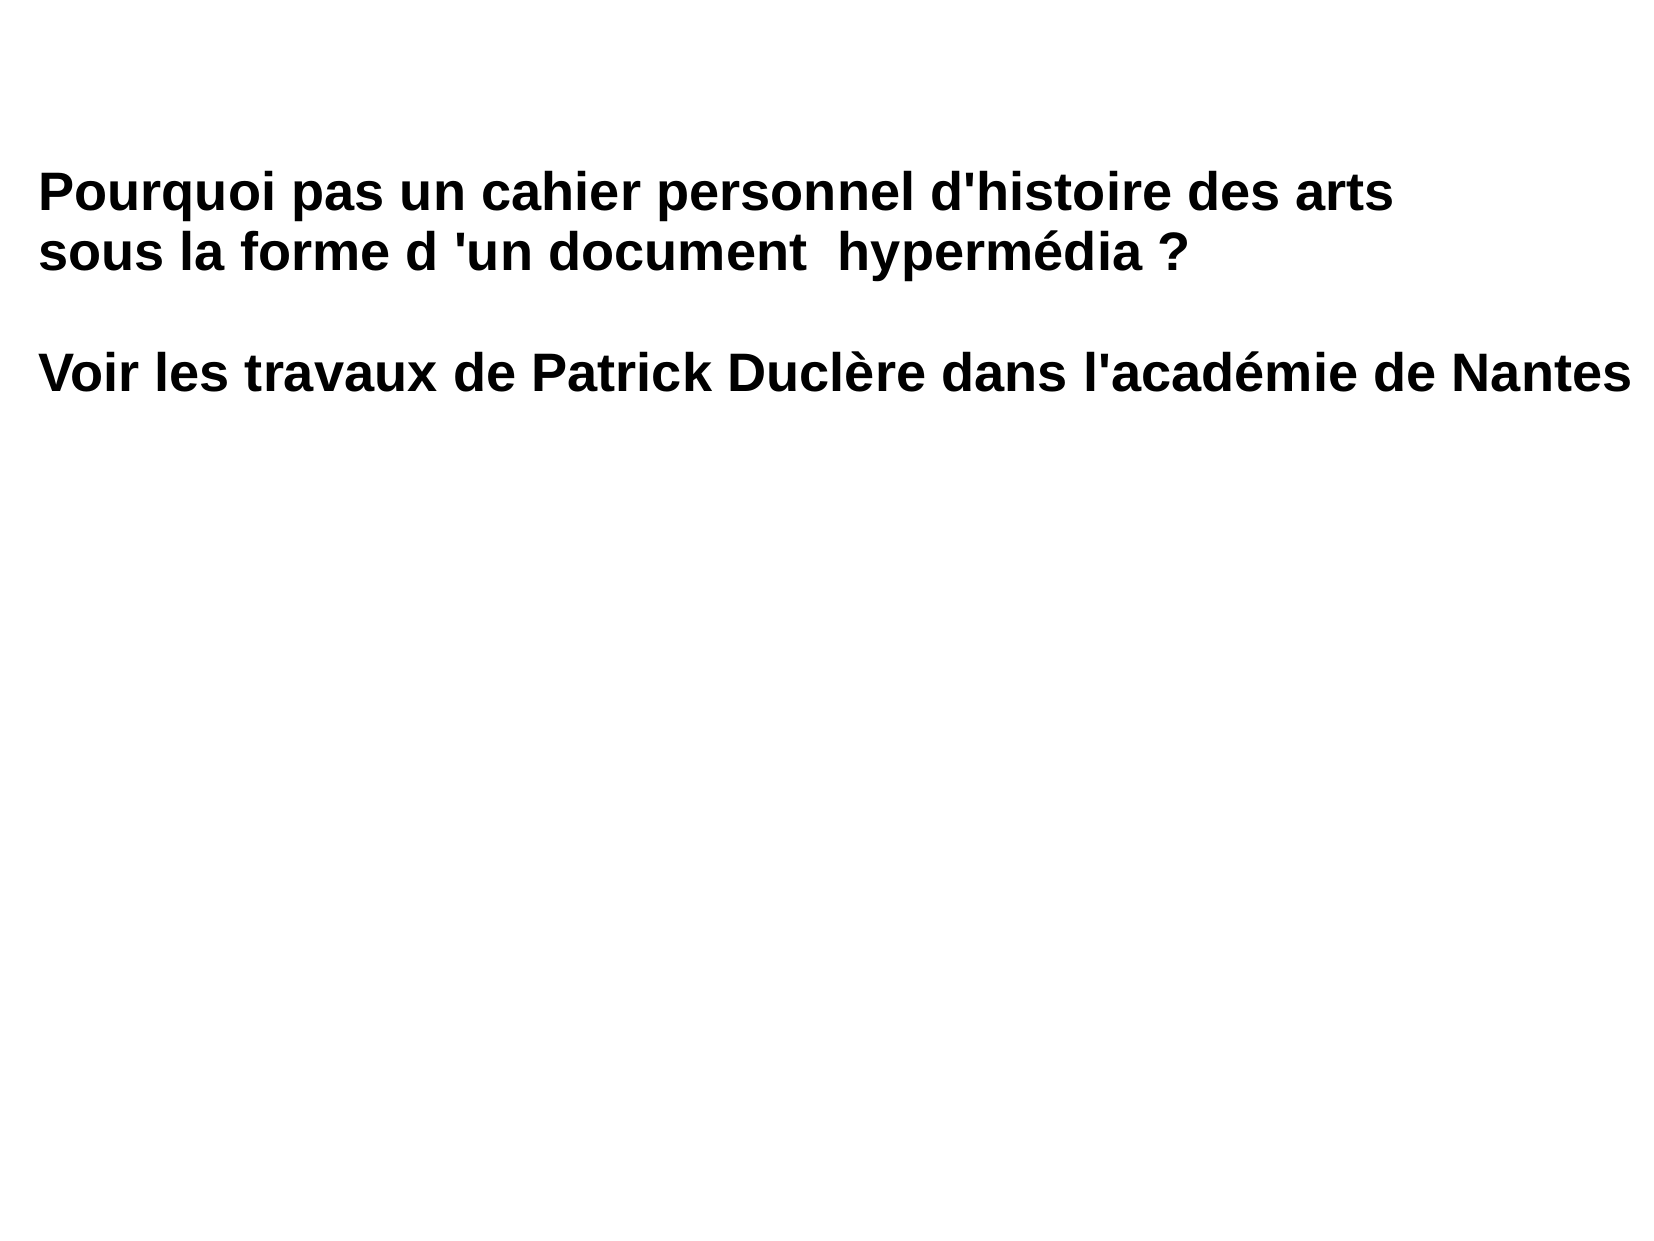

Pourquoi pas un cahier personnel d'histoire des arts
sous la forme d 'un document hypermédia ?
Voir les travaux de Patrick Duclère dans l'académie de Nantes